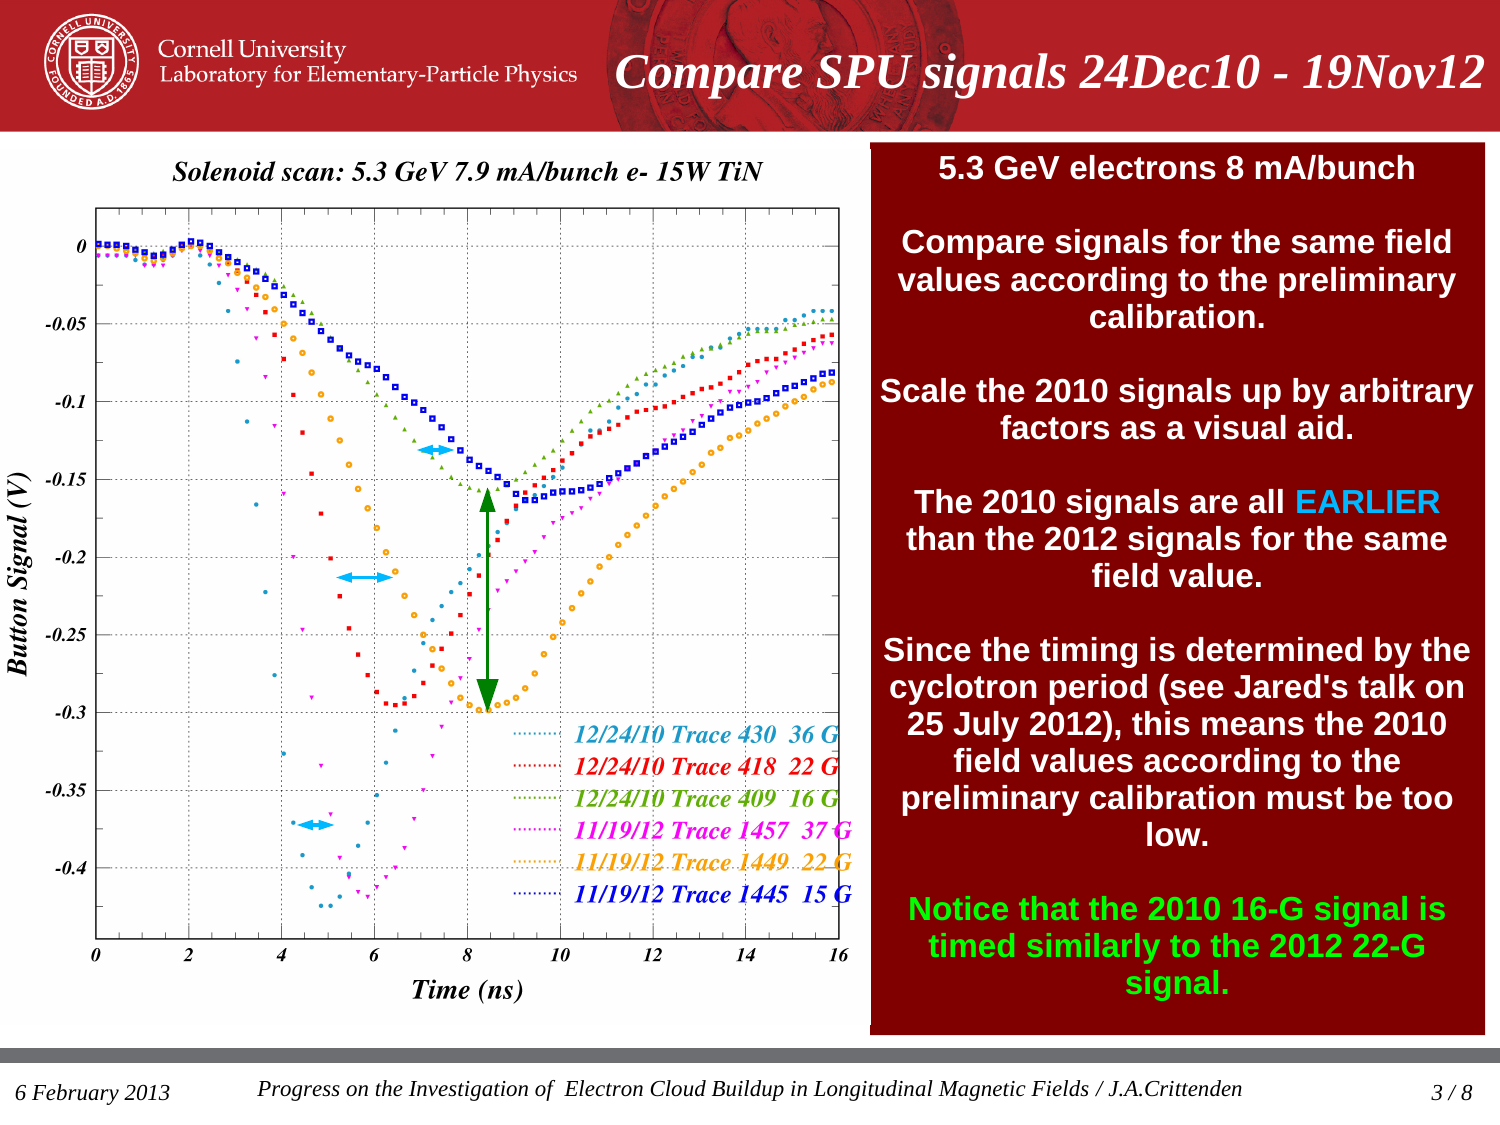

# Compare SPU signals 24Dec10 - 19Nov12
5.3 GeV electrons 8 mA/bunch
Compare signals for the same field values according to the preliminary calibration.
Scale the 2010 signals up by arbitrary factors as a visual aid.
The 2010 signals are all EARLIER than the 2012 signals for the same field value.
Since the timing is determined by the cyclotron period (see Jared's talk on 25 July 2012), this means the 2010 field values according to the preliminary calibration must be too low.
Notice that the 2010 16-G signal is timed similarly to the 2012 22-G signal.